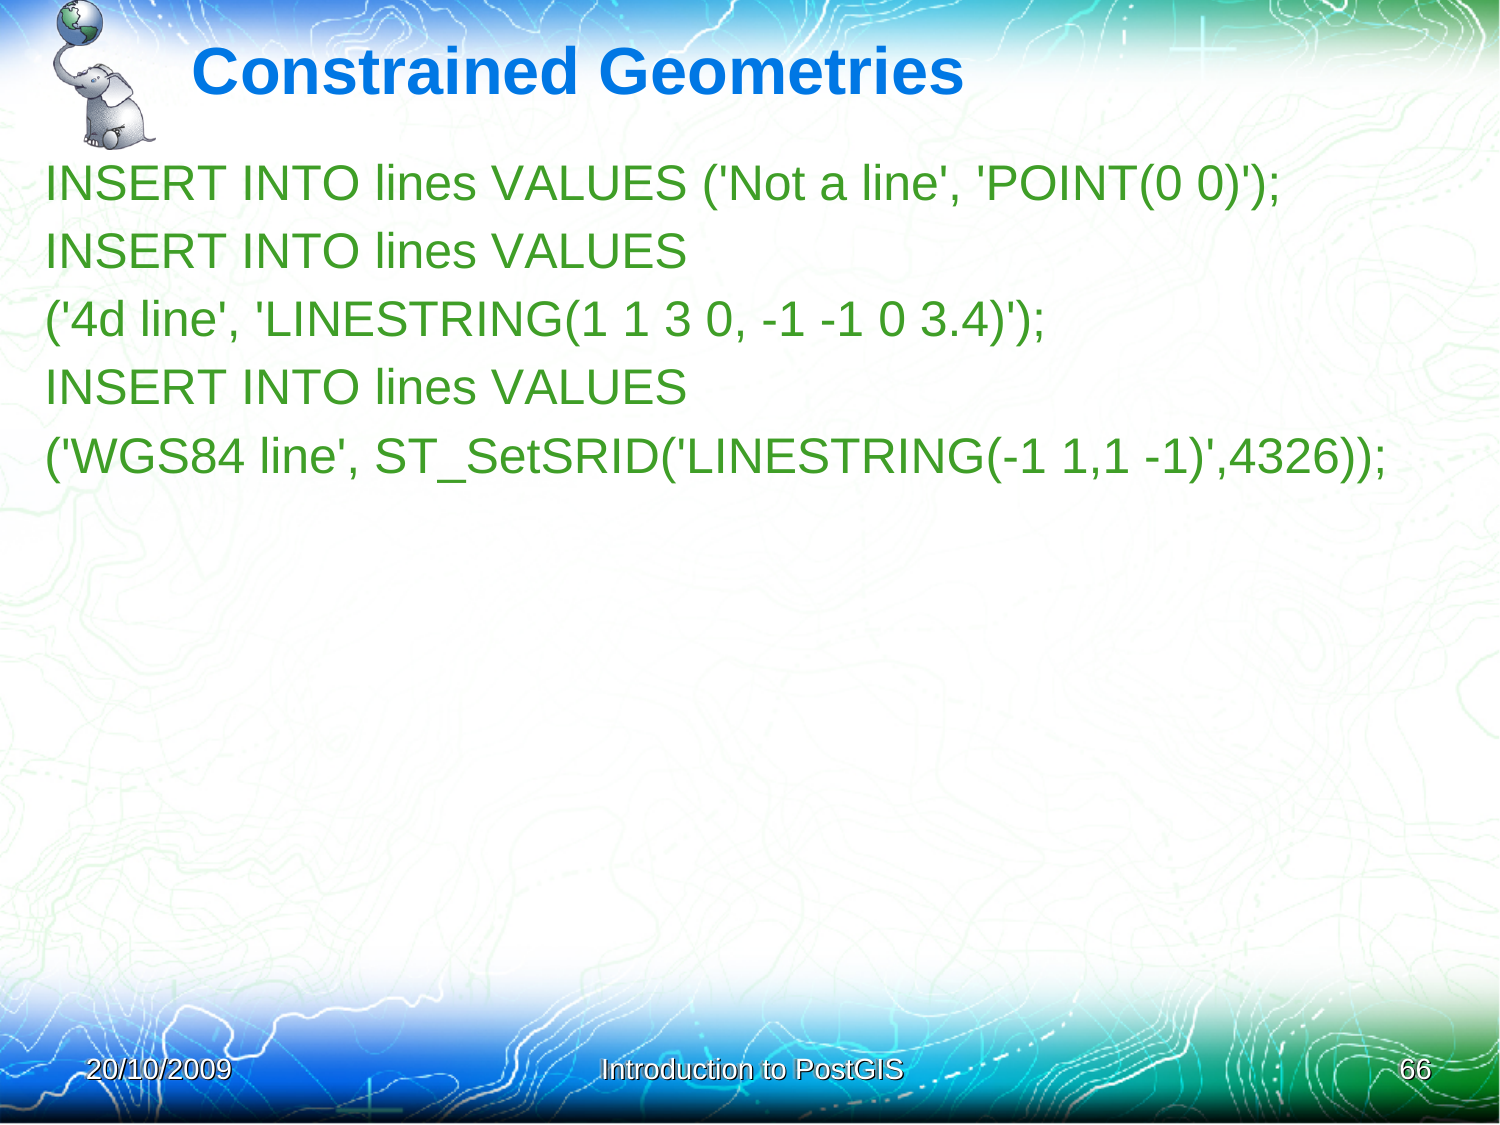

# Constrained Geometries
INSERT INTO lines VALUES ('Not a line', 'POINT(0 0)');
INSERT INTO lines VALUES
('4d line', 'LINESTRING(1 1 3 0, -1 -1 0 3.4)');
INSERT INTO lines VALUES
('WGS84 line', ST_SetSRID('LINESTRING(-1 1,1 -1)',4326));
20/10/2009
Introduction to PostGIS
66